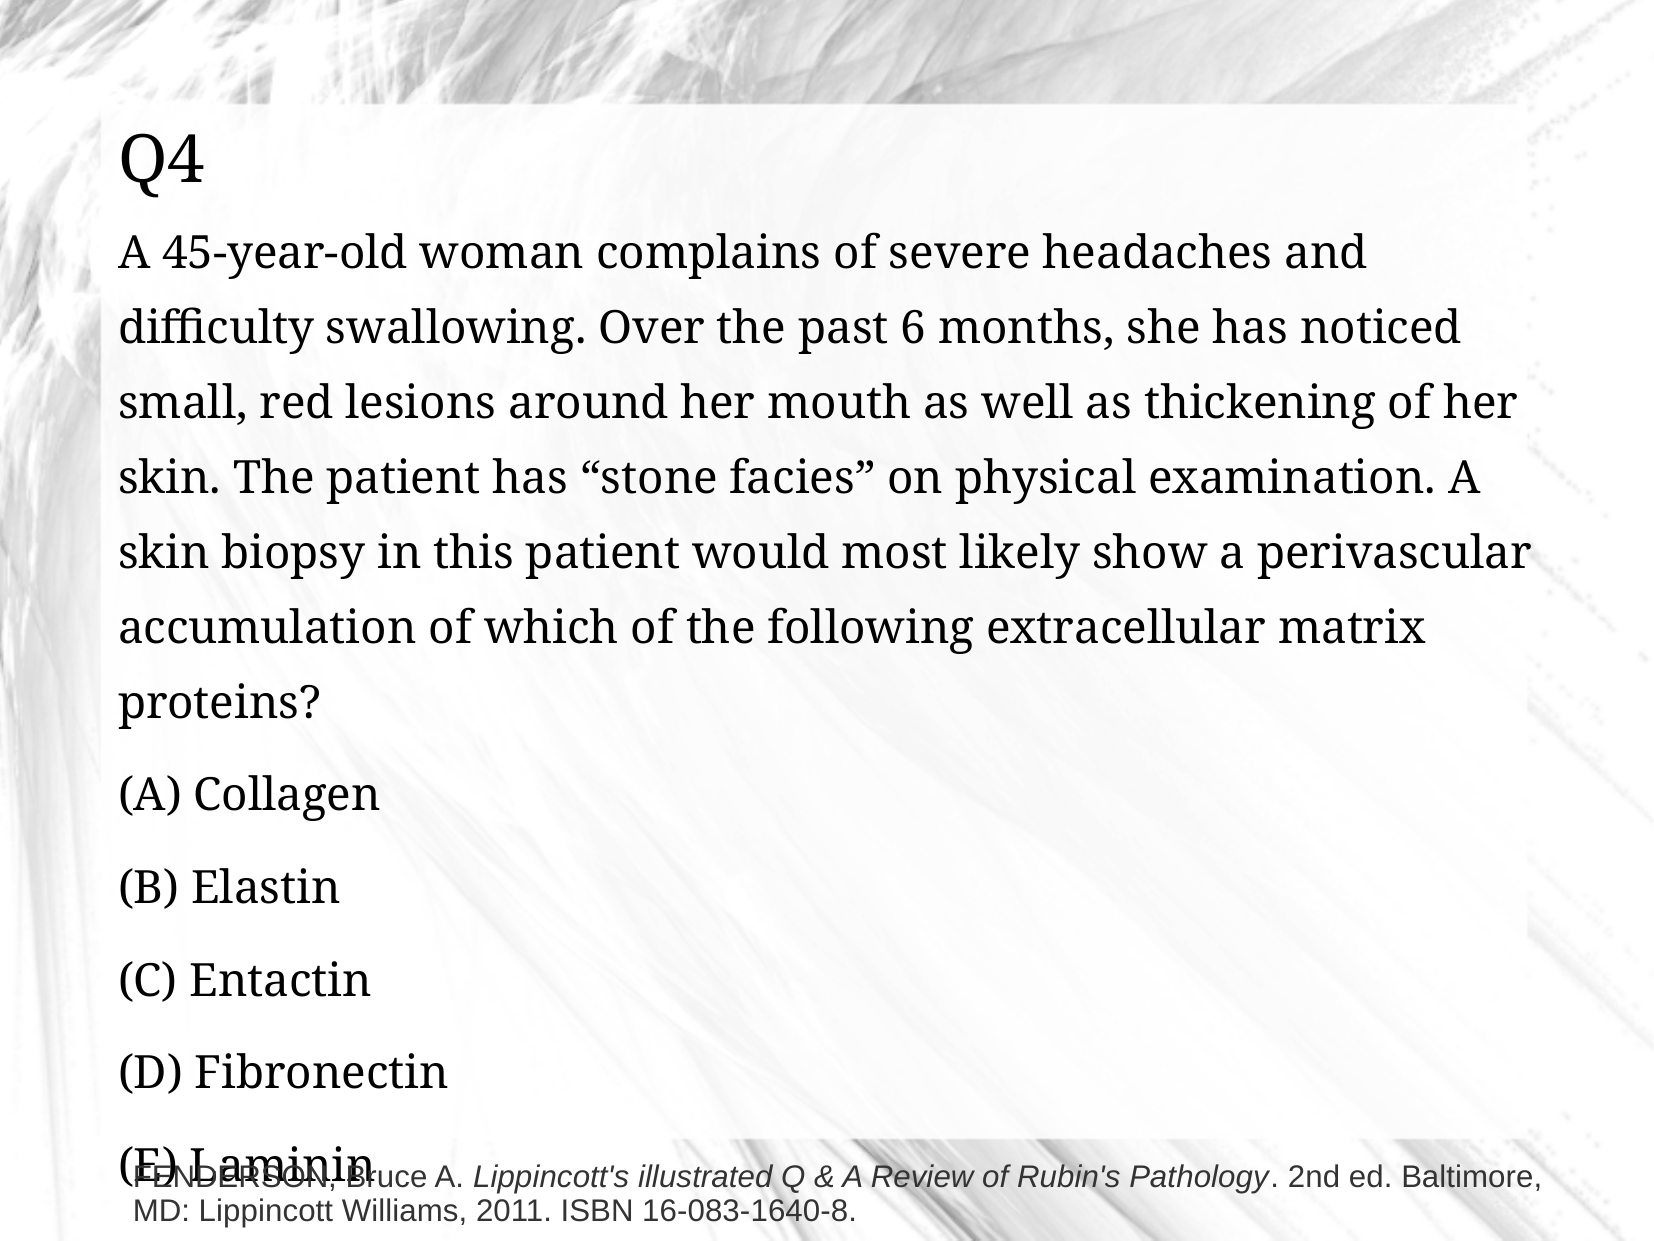

# Q4
A 45-year-old woman complains of severe headaches and difficulty swallowing. Over the past 6 months, she has noticed small, red lesions around her mouth as well as thickening of her skin. The patient has “stone facies” on physical examination. A skin biopsy in this patient would most likely show a perivascular accumulation of which of the following extracellular matrix proteins?
(A) Collagen
(B) Elastin
(C) Entactin
(D) Fibronectin
(E) Laminin
FENDERSON, Bruce A. Lippincott's illustrated Q & A Review of Rubin's Pathology. 2nd ed. Baltimore, MD: Lippincott Williams, 2011. ISBN 16-083-1640-8.